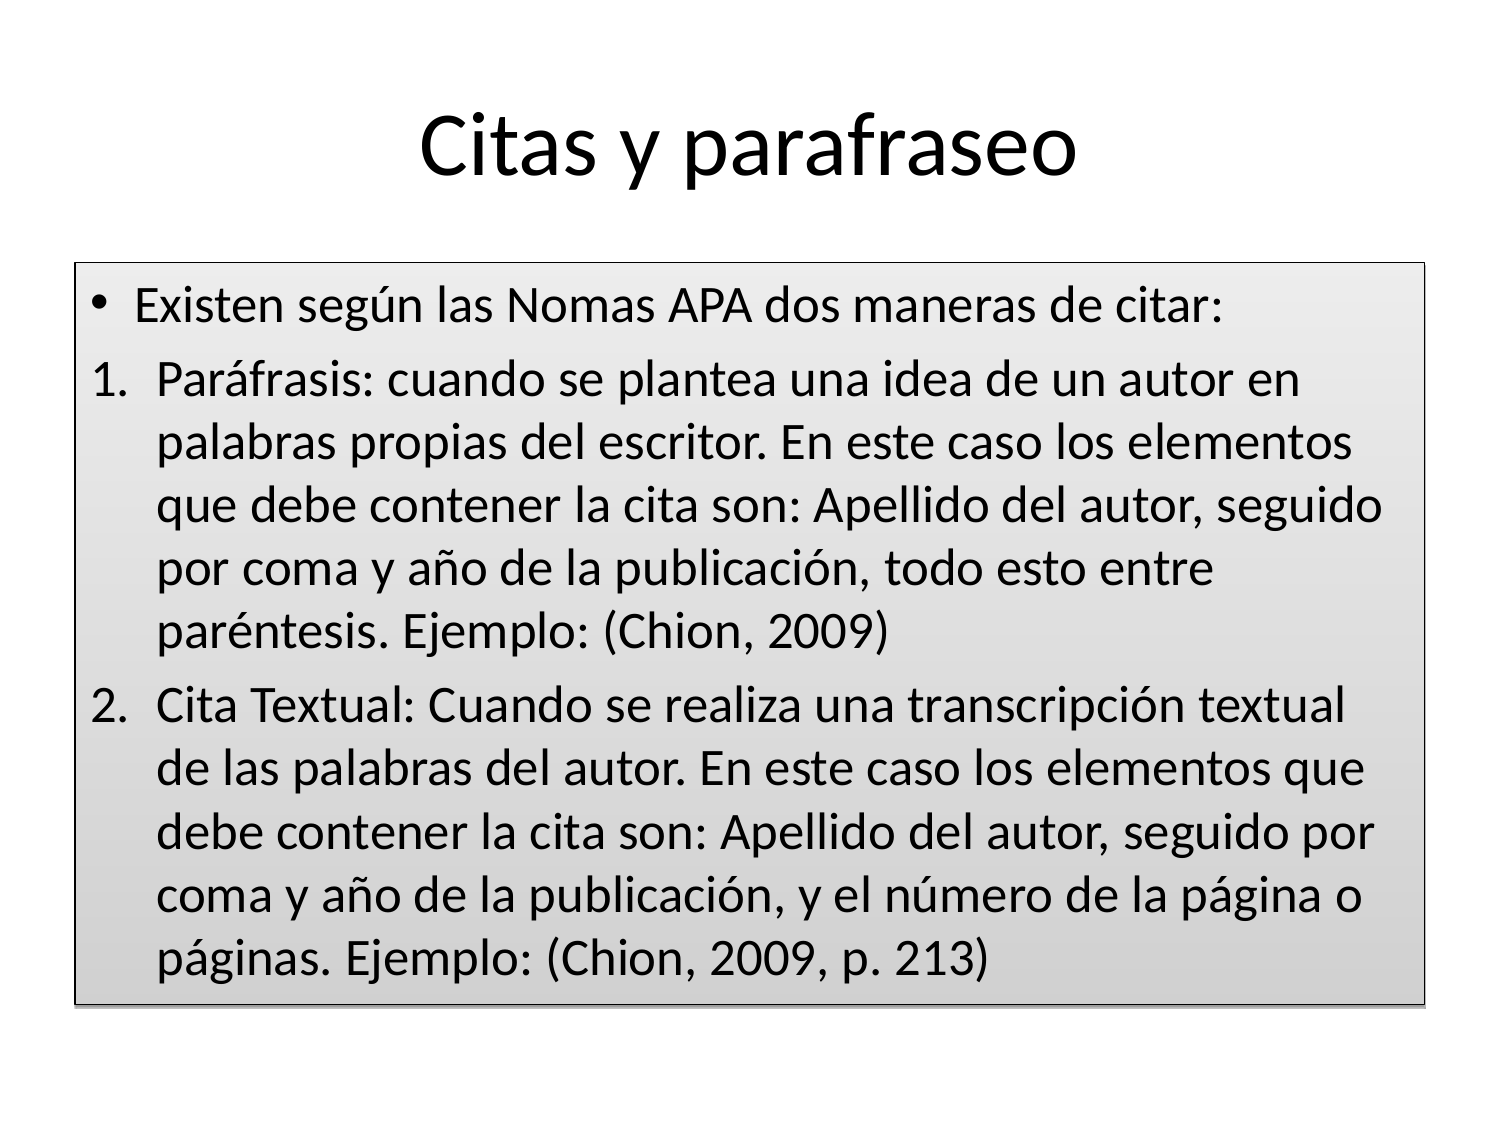

Citas y parafraseo
Existen según las Nomas APA dos maneras de citar:
Paráfrasis: cuando se plantea una idea de un autor en palabras propias del escritor. En este caso los elementos que debe contener la cita son: Apellido del autor, seguido por coma y año de la publicación, todo esto entre paréntesis. Ejemplo: (Chion, 2009)
Cita Textual: Cuando se realiza una transcripción textual de las palabras del autor. En este caso los elementos que debe contener la cita son: Apellido del autor, seguido por coma y año de la publicación, y el número de la página o páginas. Ejemplo: (Chion, 2009, p. 213)